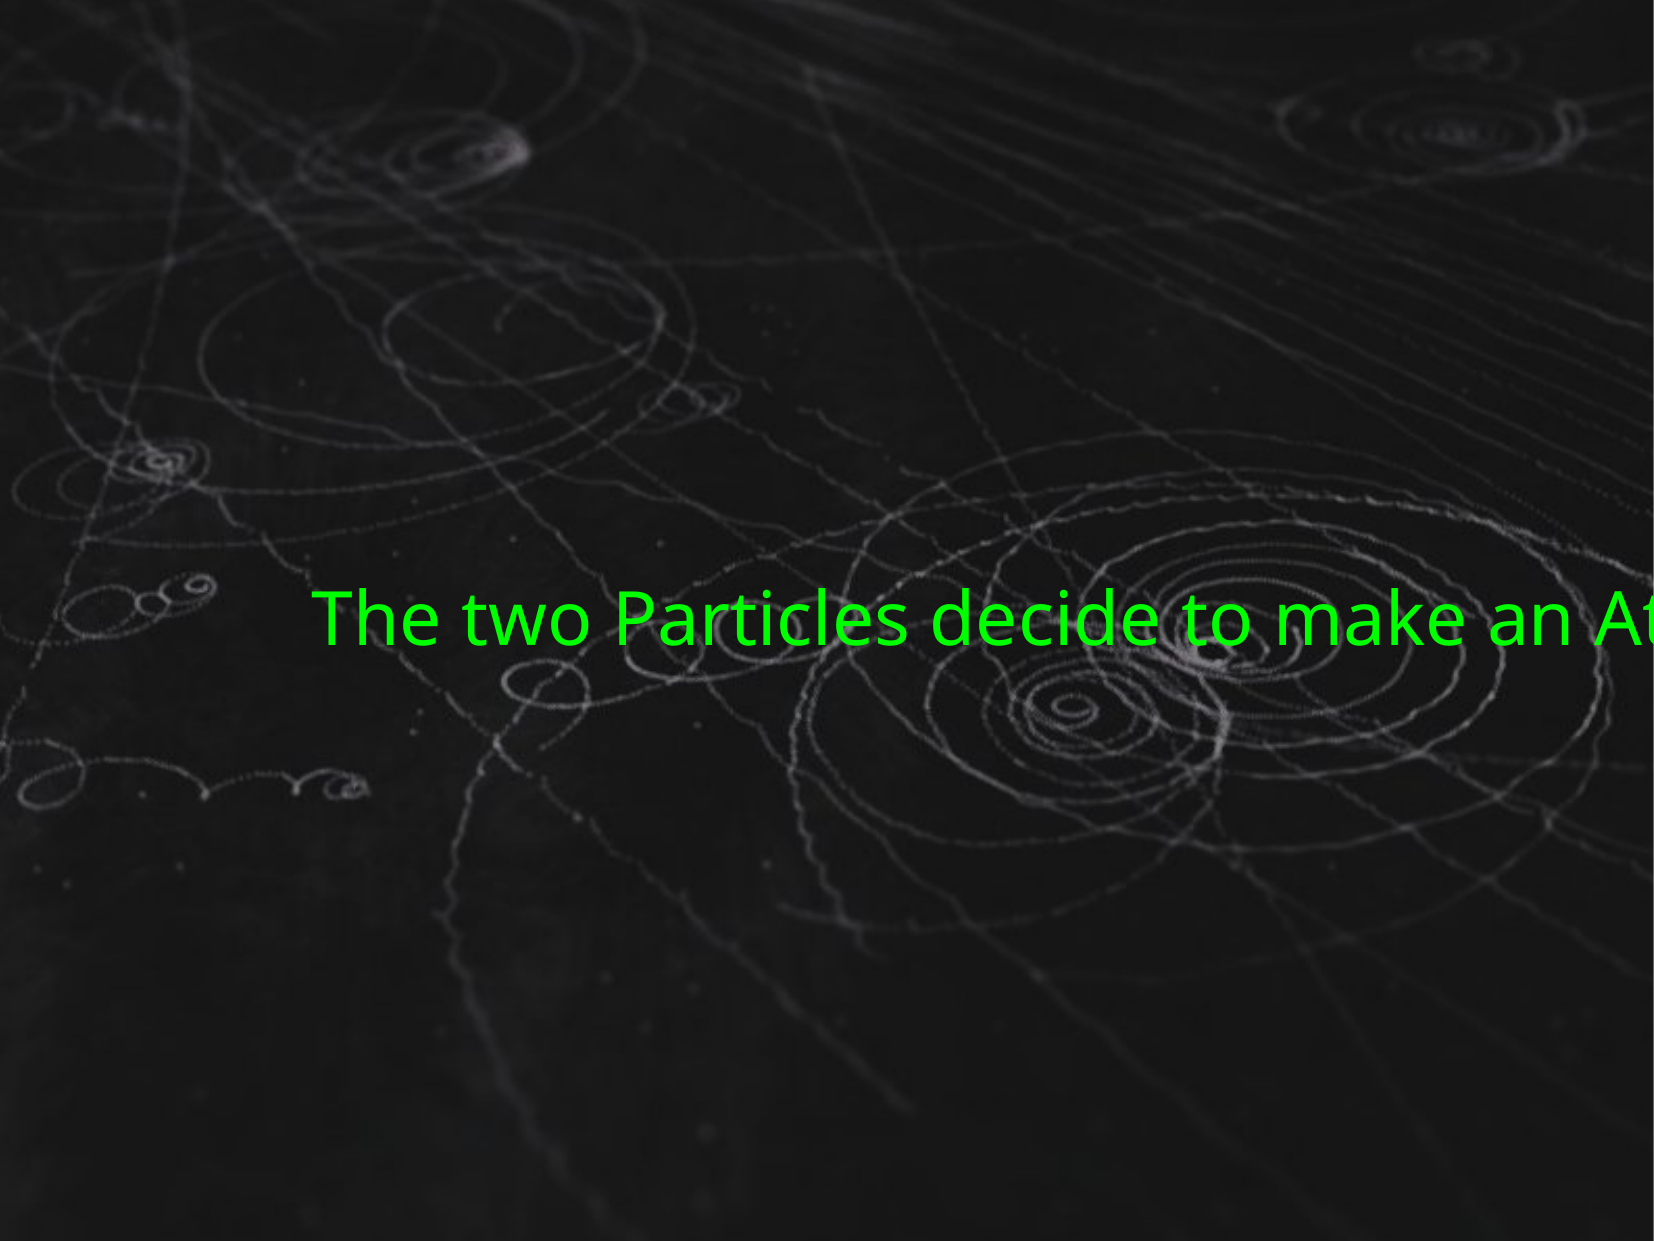

The two Particles decide to make an Atom